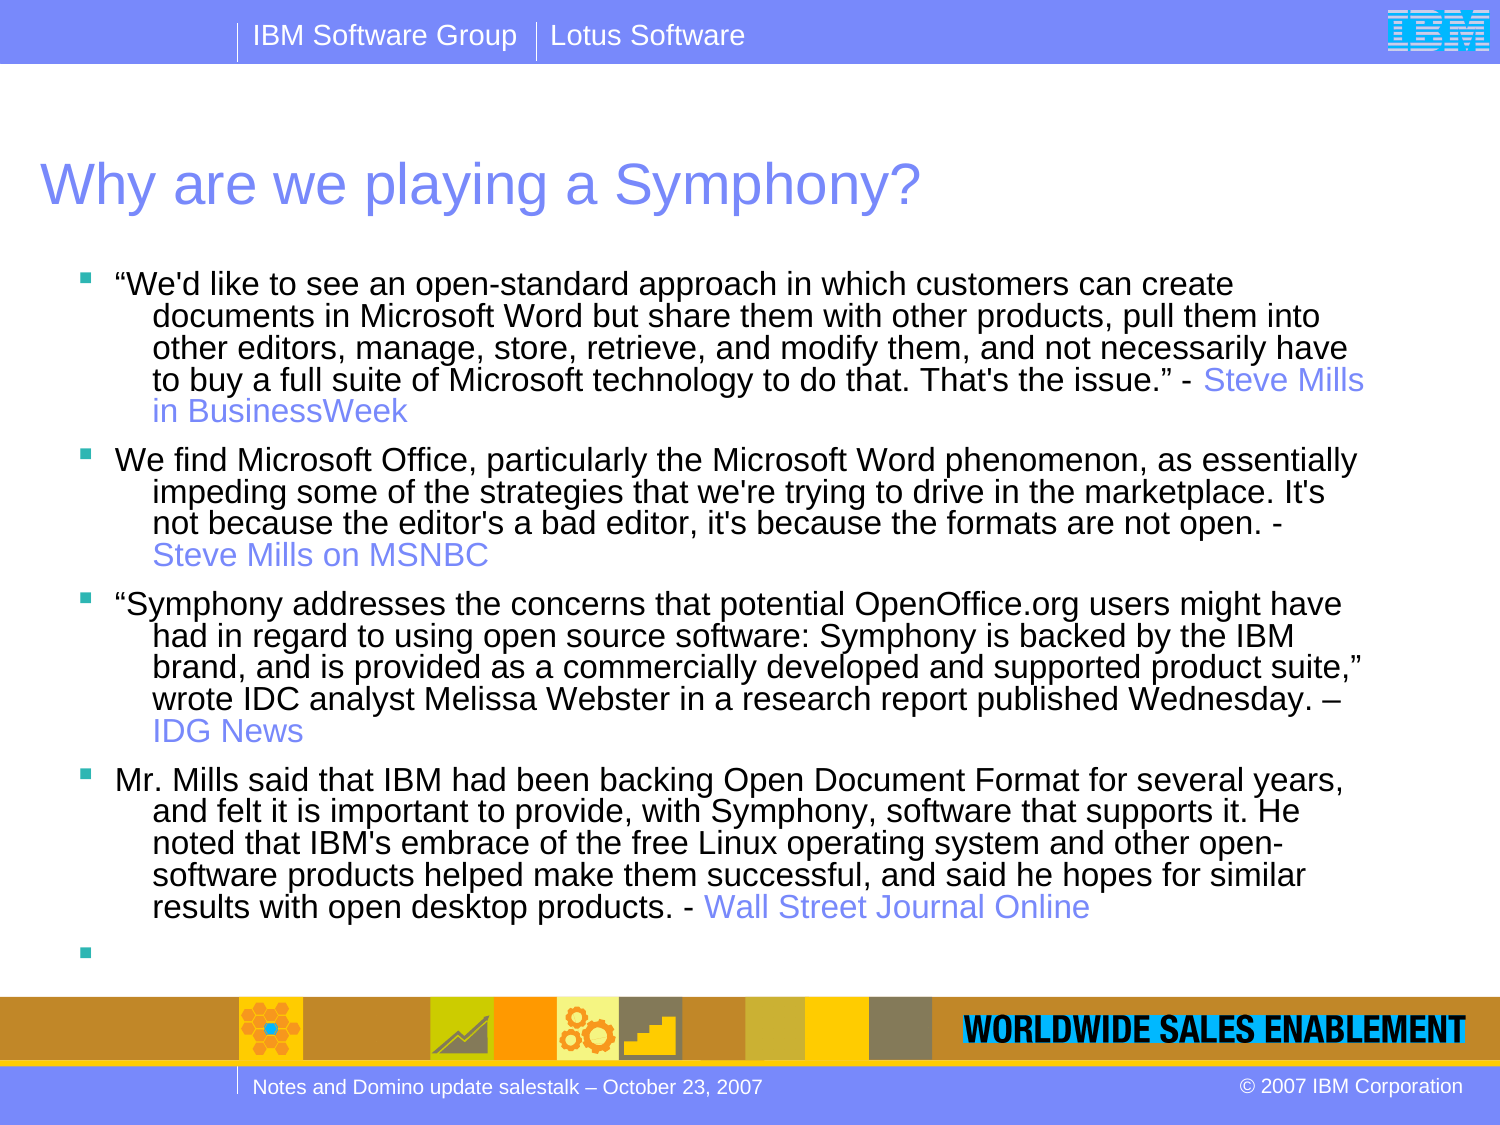

# Why are we playing a Symphony?
“We'd like to see an open-standard approach in which customers can create documents in Microsoft Word but share them with other products, pull them into other editors, manage, store, retrieve, and modify them, and not necessarily have to buy a full suite of Microsoft technology to do that. That's the issue.” - Steve Mills in BusinessWeek
We find Microsoft Office, particularly the Microsoft Word phenomenon, as essentially impeding some of the strategies that we're trying to drive in the marketplace. It's not because the editor's a bad editor, it's because the formats are not open. - Steve Mills on MSNBC
“Symphony addresses the concerns that potential OpenOffice.org users might have had in regard to using open source software: Symphony is backed by the IBM brand, and is provided as a commercially developed and supported product suite,” wrote IDC analyst Melissa Webster in a research report published Wednesday. – IDG News
Mr. Mills said that IBM had been backing Open Document Format for several years, and felt it is important to provide, with Symphony, software that supports it. He noted that IBM's embrace of the free Linux operating system and other open-software products helped make them successful, and said he hopes for similar results with open desktop products. - Wall Street Journal Online